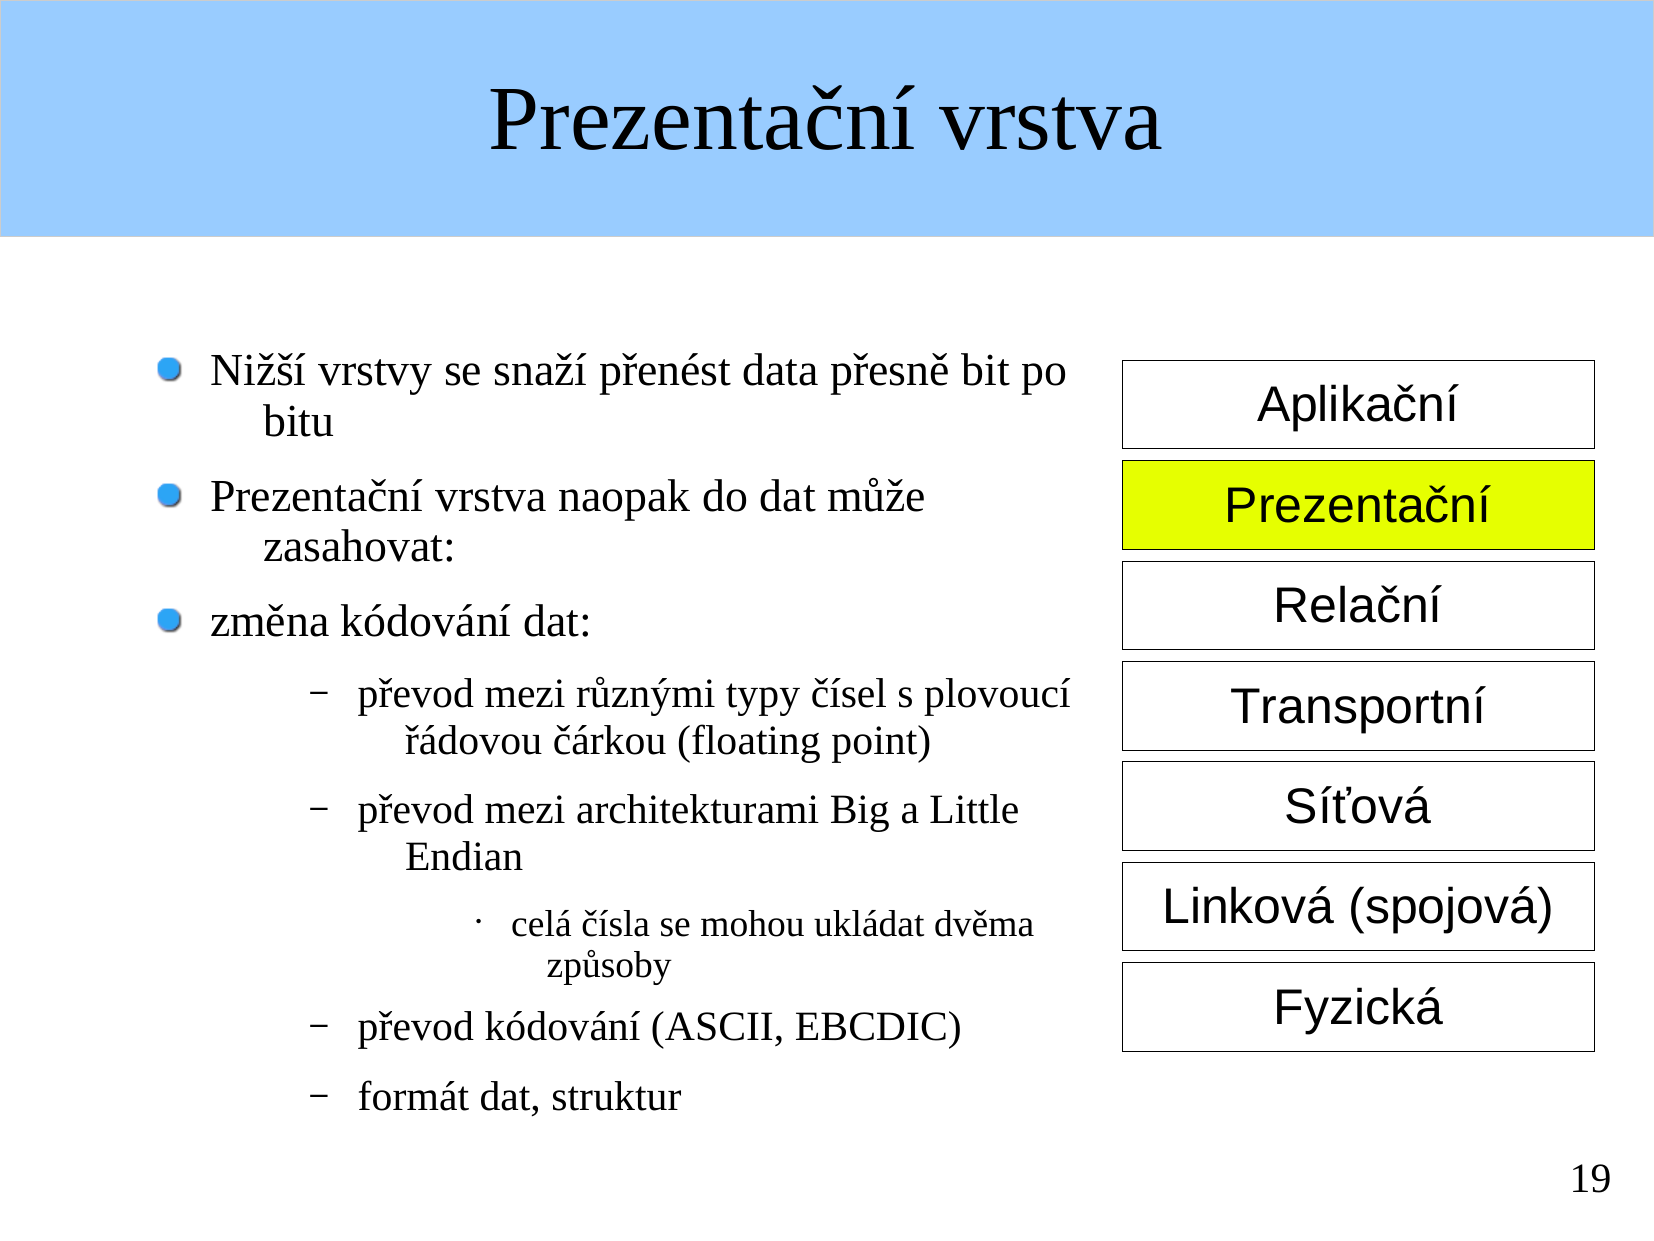

# Prezentační vrstva
Nižší vrstvy se snaží přenést data přesně bit po bitu
Prezentační vrstva naopak do dat může zasahovat:
změna kódování dat:
převod mezi různými typy čísel s plovoucí řádovou čárkou (floating point)
převod mezi architekturami Big a Little Endian
celá čísla se mohou ukládat dvěma způsoby
převod kódování (ASCII, EBCDIC)
formát dat, struktur
Aplikační
Prezentační
Relační
Transportní
Síťová
Linková (spojová)
Fyzická